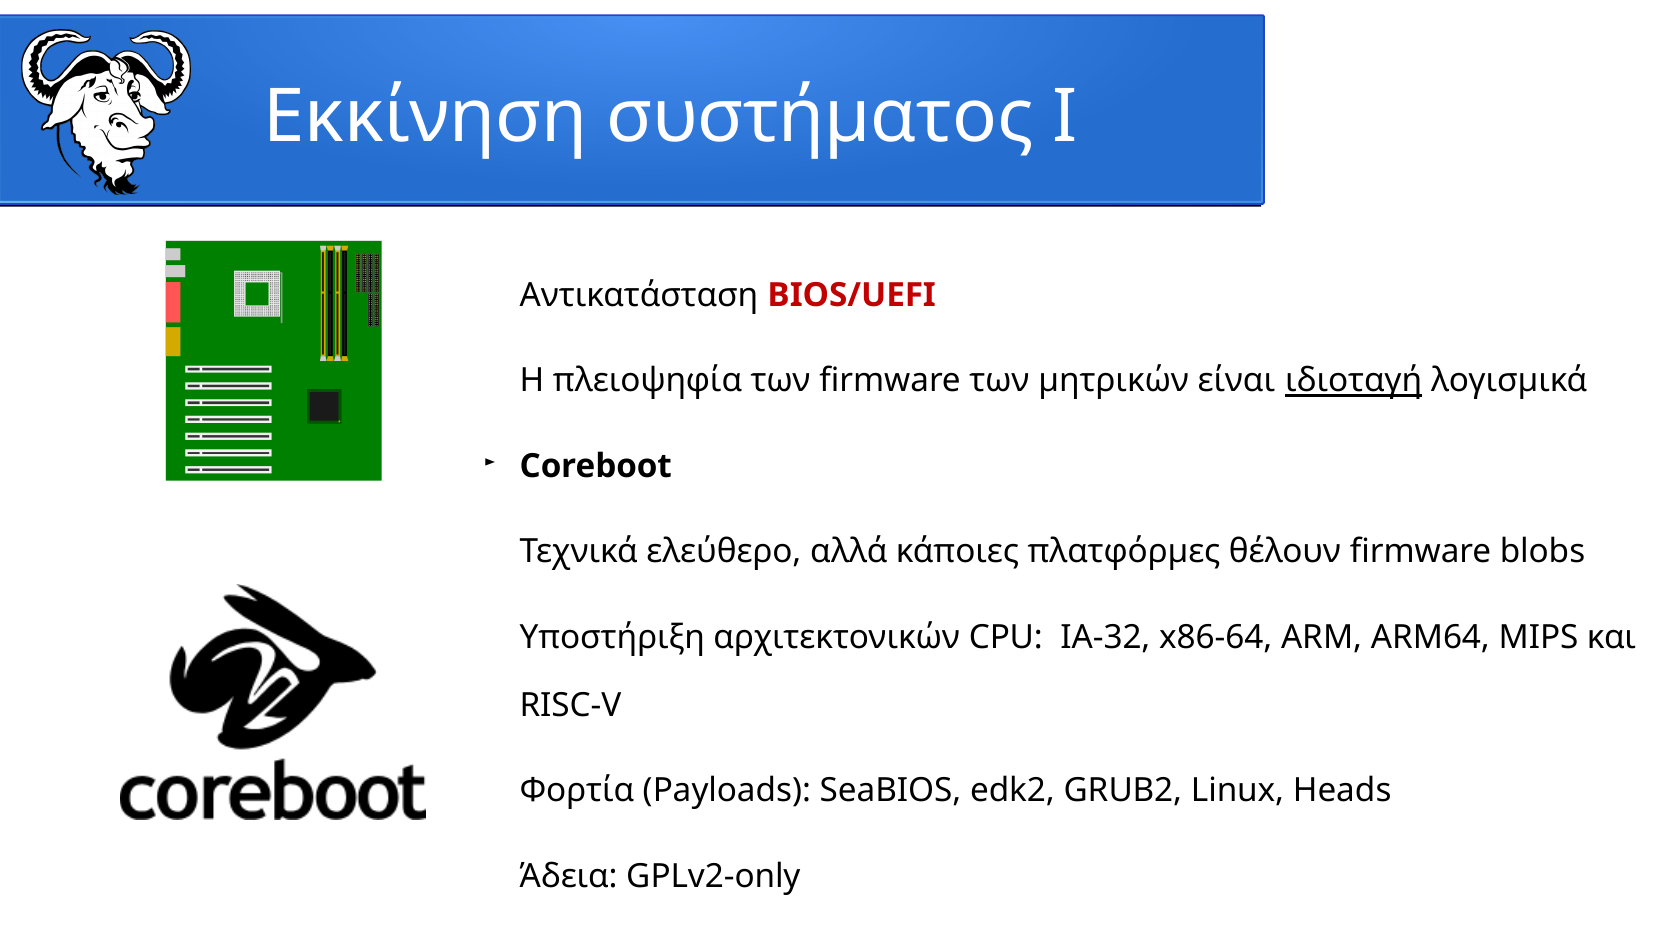

# Εκκίνηση συστήματος I
Αντικατάσταση BIOS/UEFI
Η πλειοψηφία των firmware των μητρικών είναι ιδιοταγή λογισμικά
Coreboot
Τεχνικά ελεύθερο, αλλά κάποιες πλατφόρμες θέλουν firmware blobs
Υποστήριξη αρχιτεκτονικών CPU: IA-32, x86-64, ARM, ARM64, MIPS και RISC-V
Φορτία (Payloads): SeaBIOS, edk2, GRUB2, Linux, Heads
Άδεια: GPLv2-only
Website: https://www.coreboot.org